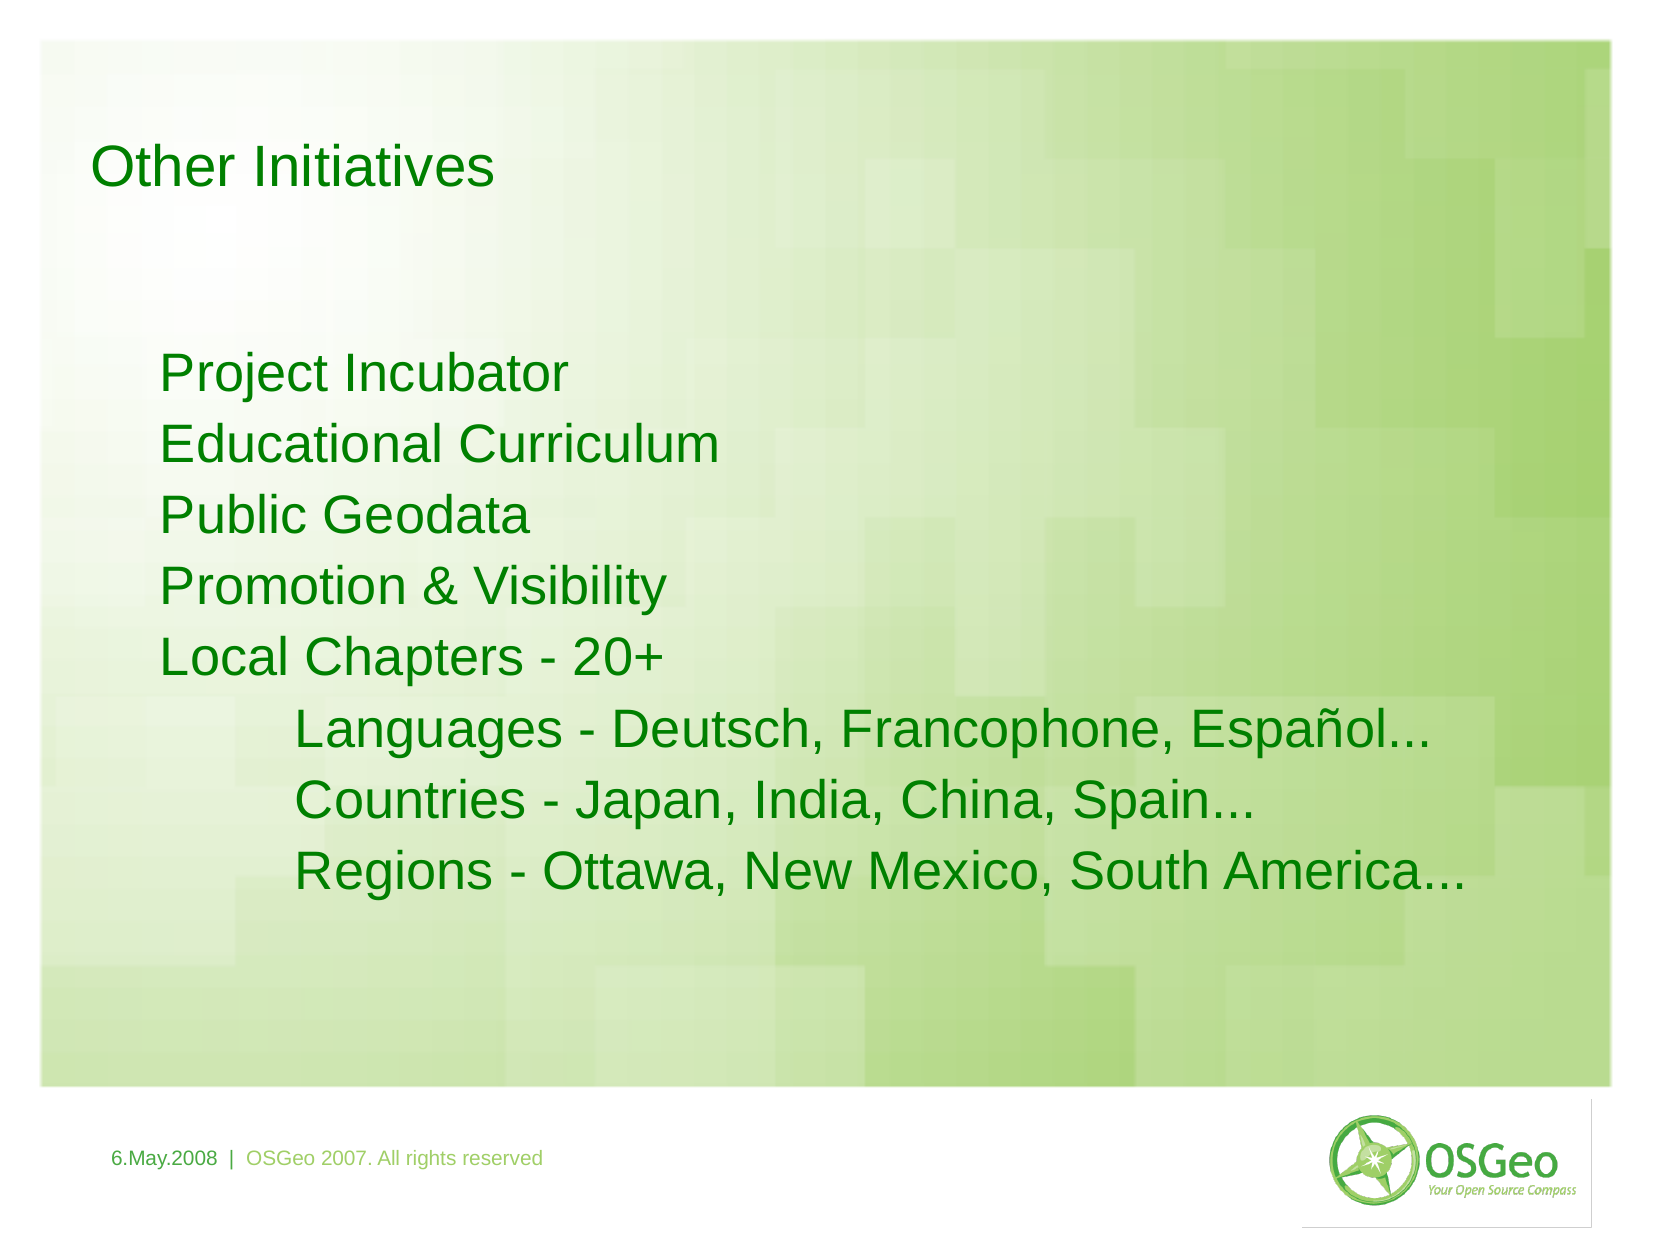

Other Initiatives
 Project Incubator
 Educational Curriculum
 Public Geodata
 Promotion & Visibility
 Local Chapters - 20+
Languages - Deutsch, Francophone, Español...
Countries - Japan, India, China, Spain...
Regions - Ottawa, New Mexico, South America...